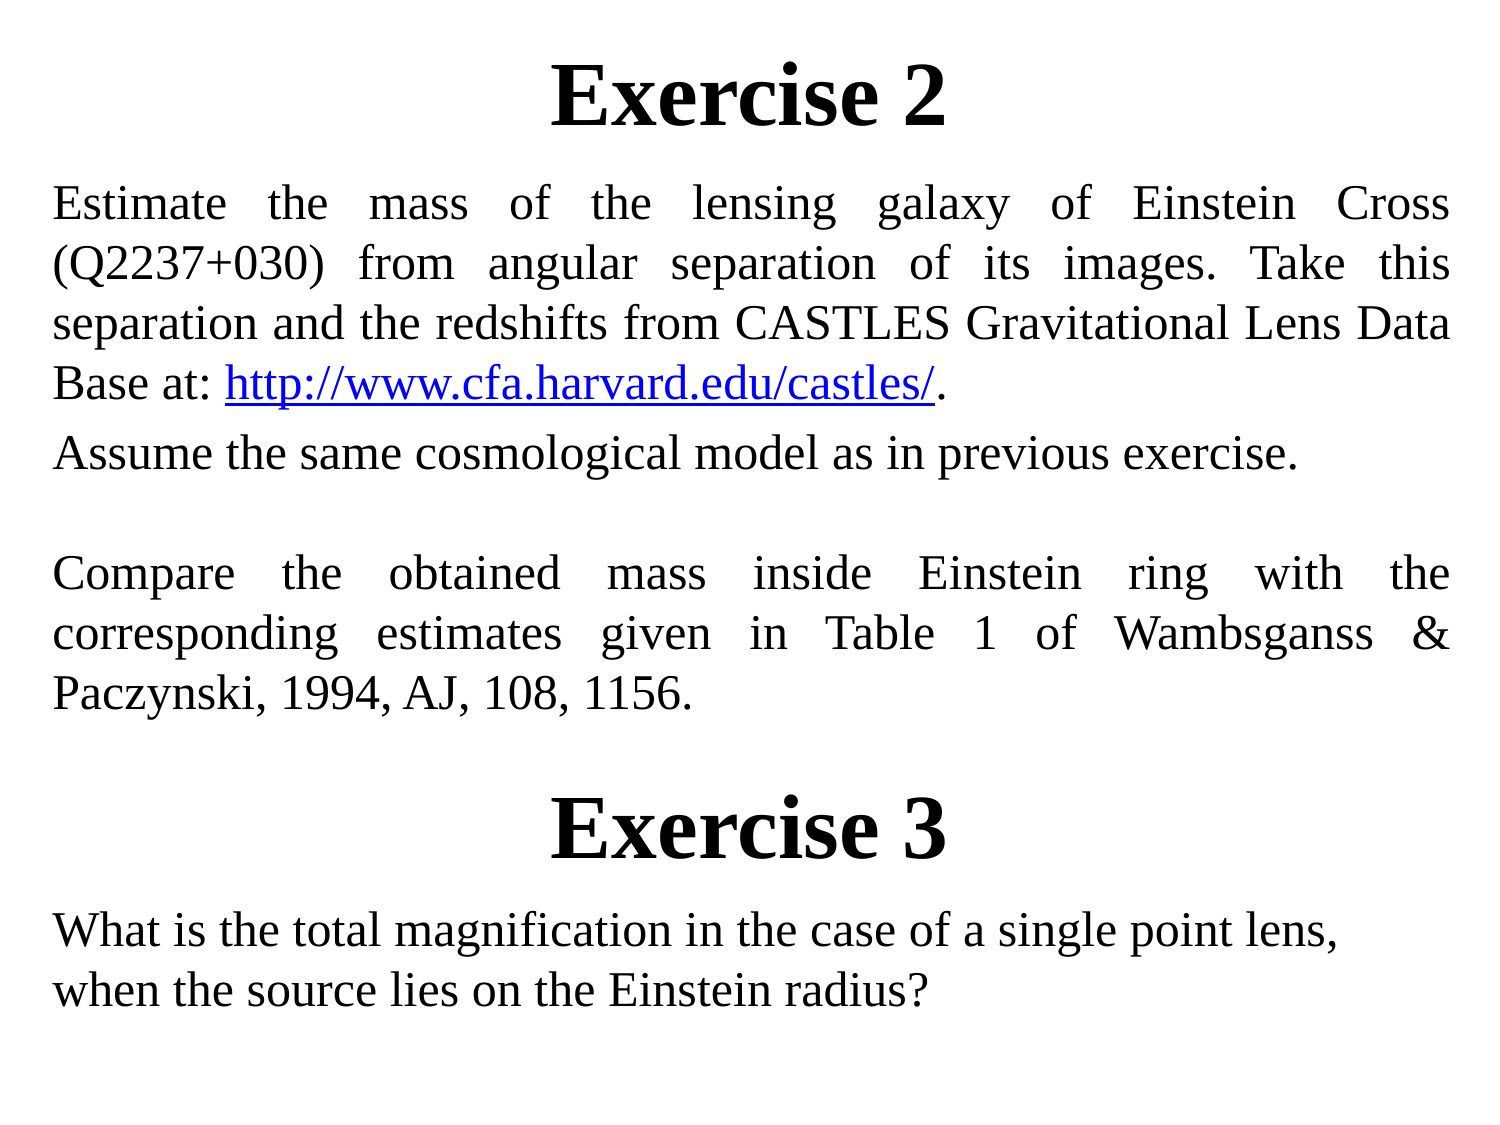

Exercise 2
# Estimate the mass of the lensing galaxy of Einstein Cross (Q2237+030) from angular separation of its images. Take this separation and the redshifts from CASTLES Gravitational Lens Data Base at: http://www.cfa.harvard.edu/castles/.
Assume the same cosmological model as in previous exercise.
Compare the obtained mass inside Einstein ring with the corresponding estimates given in Table 1 of Wambsganss & Paczynski, 1994, AJ, 108, 1156.
Exercise 3
What is the total magnification in the case of a single point lens, when the source lies on the Einstein radius?